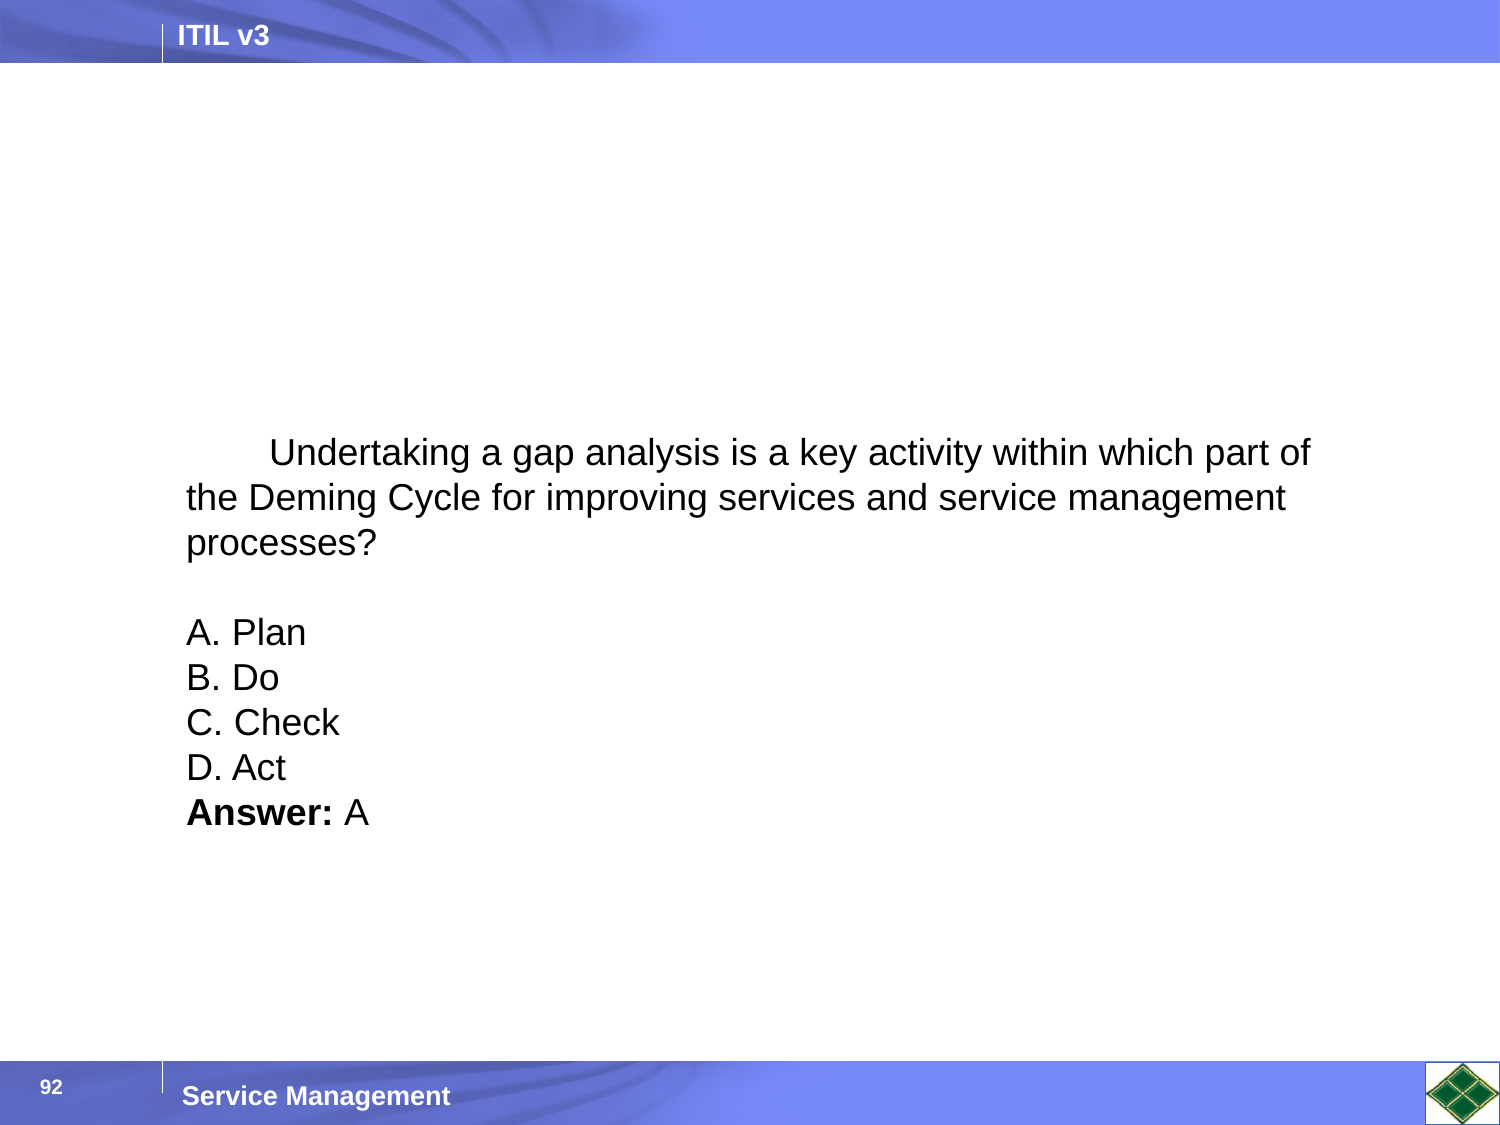

184. Undertaking a gap analysis is a key activity within which part of the Deming Cycle for improving services and service management processes?
A. Plan
B. Do
C. Check
D. Act
Answer: A